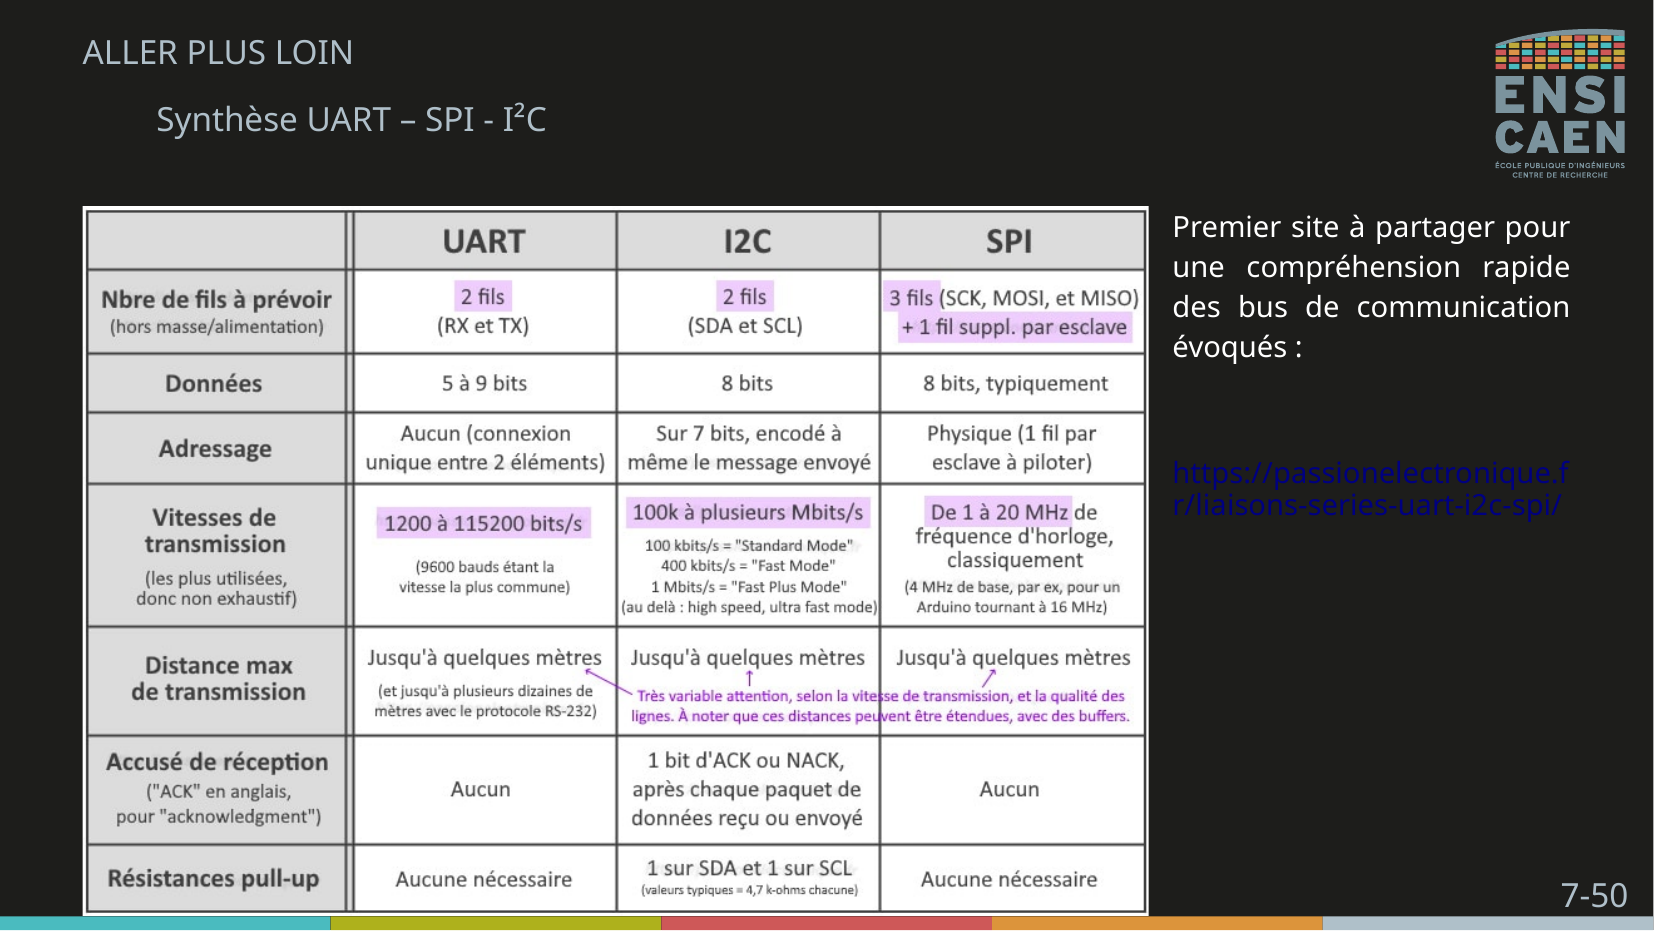

# ALLER PLUS LOIN Synthèse UART – SPI - I²C
Premier site à partager pour une compréhension rapide des bus de communication évoqués :
https://passionelectronique.fr/liaisons-series-uart-i2c-spi/